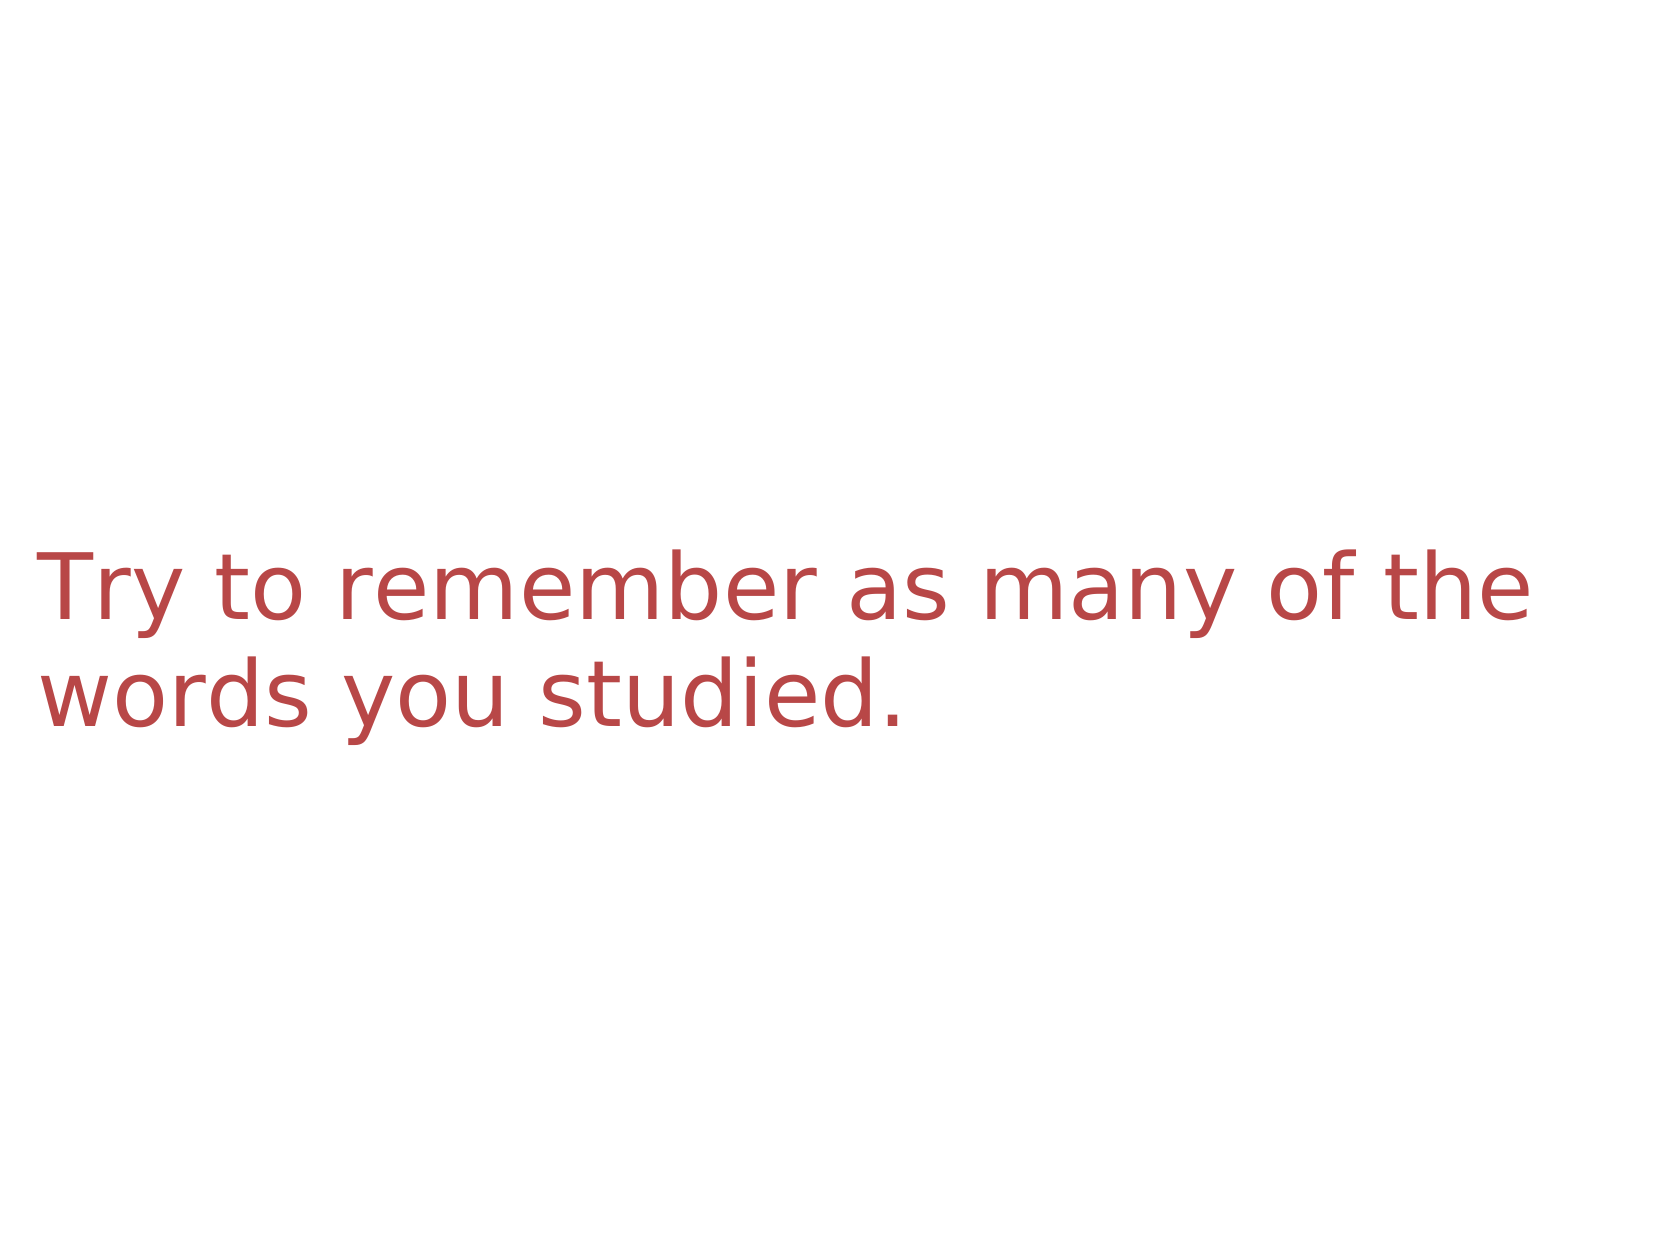

# Try to remember as many of the words you studied.